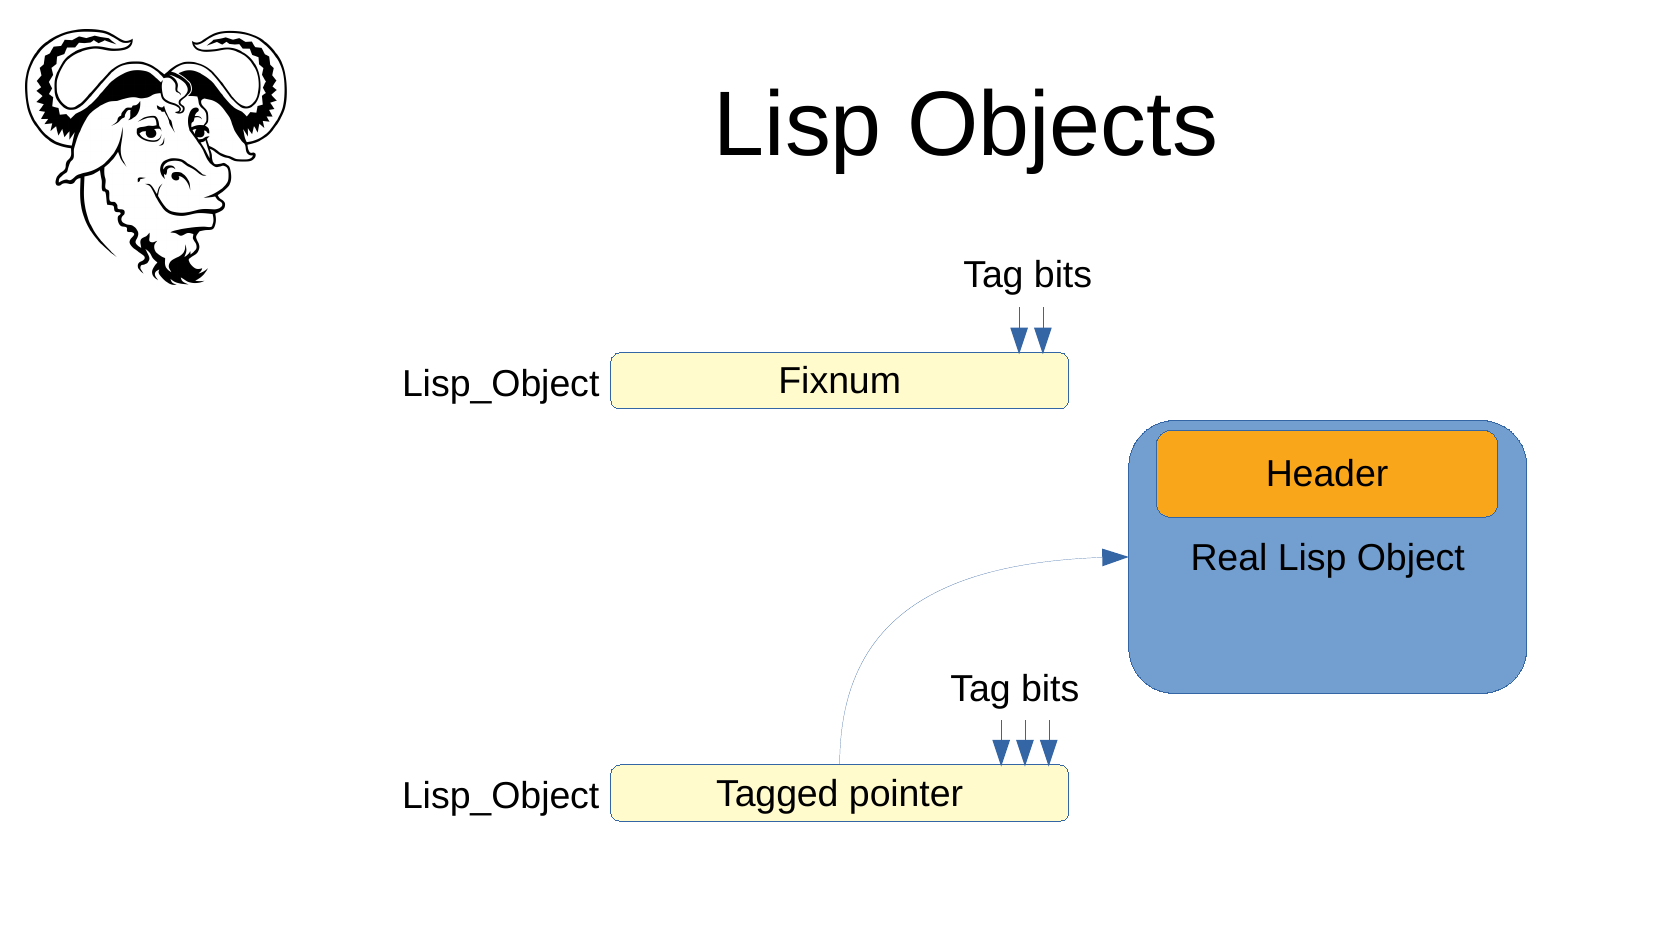

# Lisp Objects
Tag bits
Fixnum
Lisp_Object
Real Lisp Object
Header
Tag bits
Tagged pointer
Lisp_Object